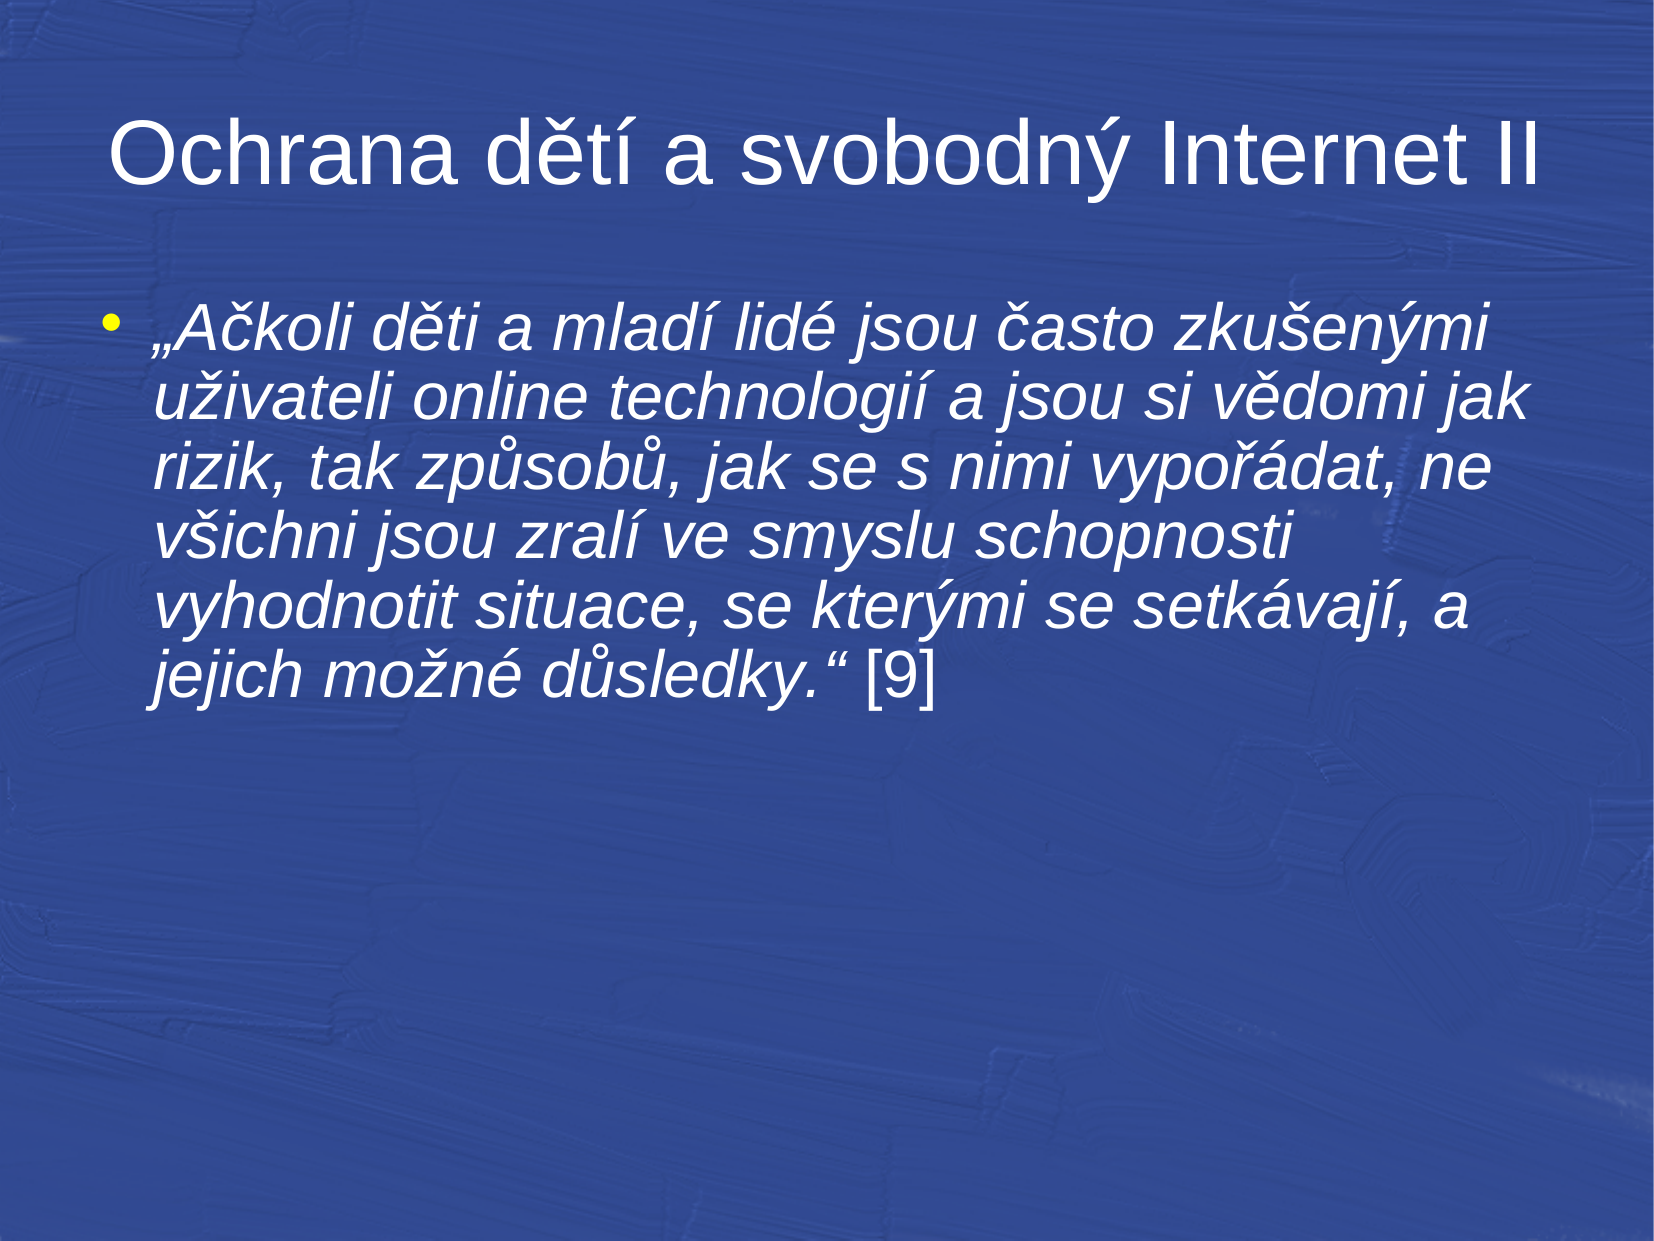

# Ochrana dětí a svobodný Internet II
„Ačkoli děti a mladí lidé jsou často zkušenými uživateli online technologií a jsou si vědomi jak rizik, tak způsobů, jak se s nimi vypořádat, ne všichni jsou zralí ve smyslu schopnosti vyhodnotit situace, se kterými se setkávají, a jejich možné důsledky.“ [9]